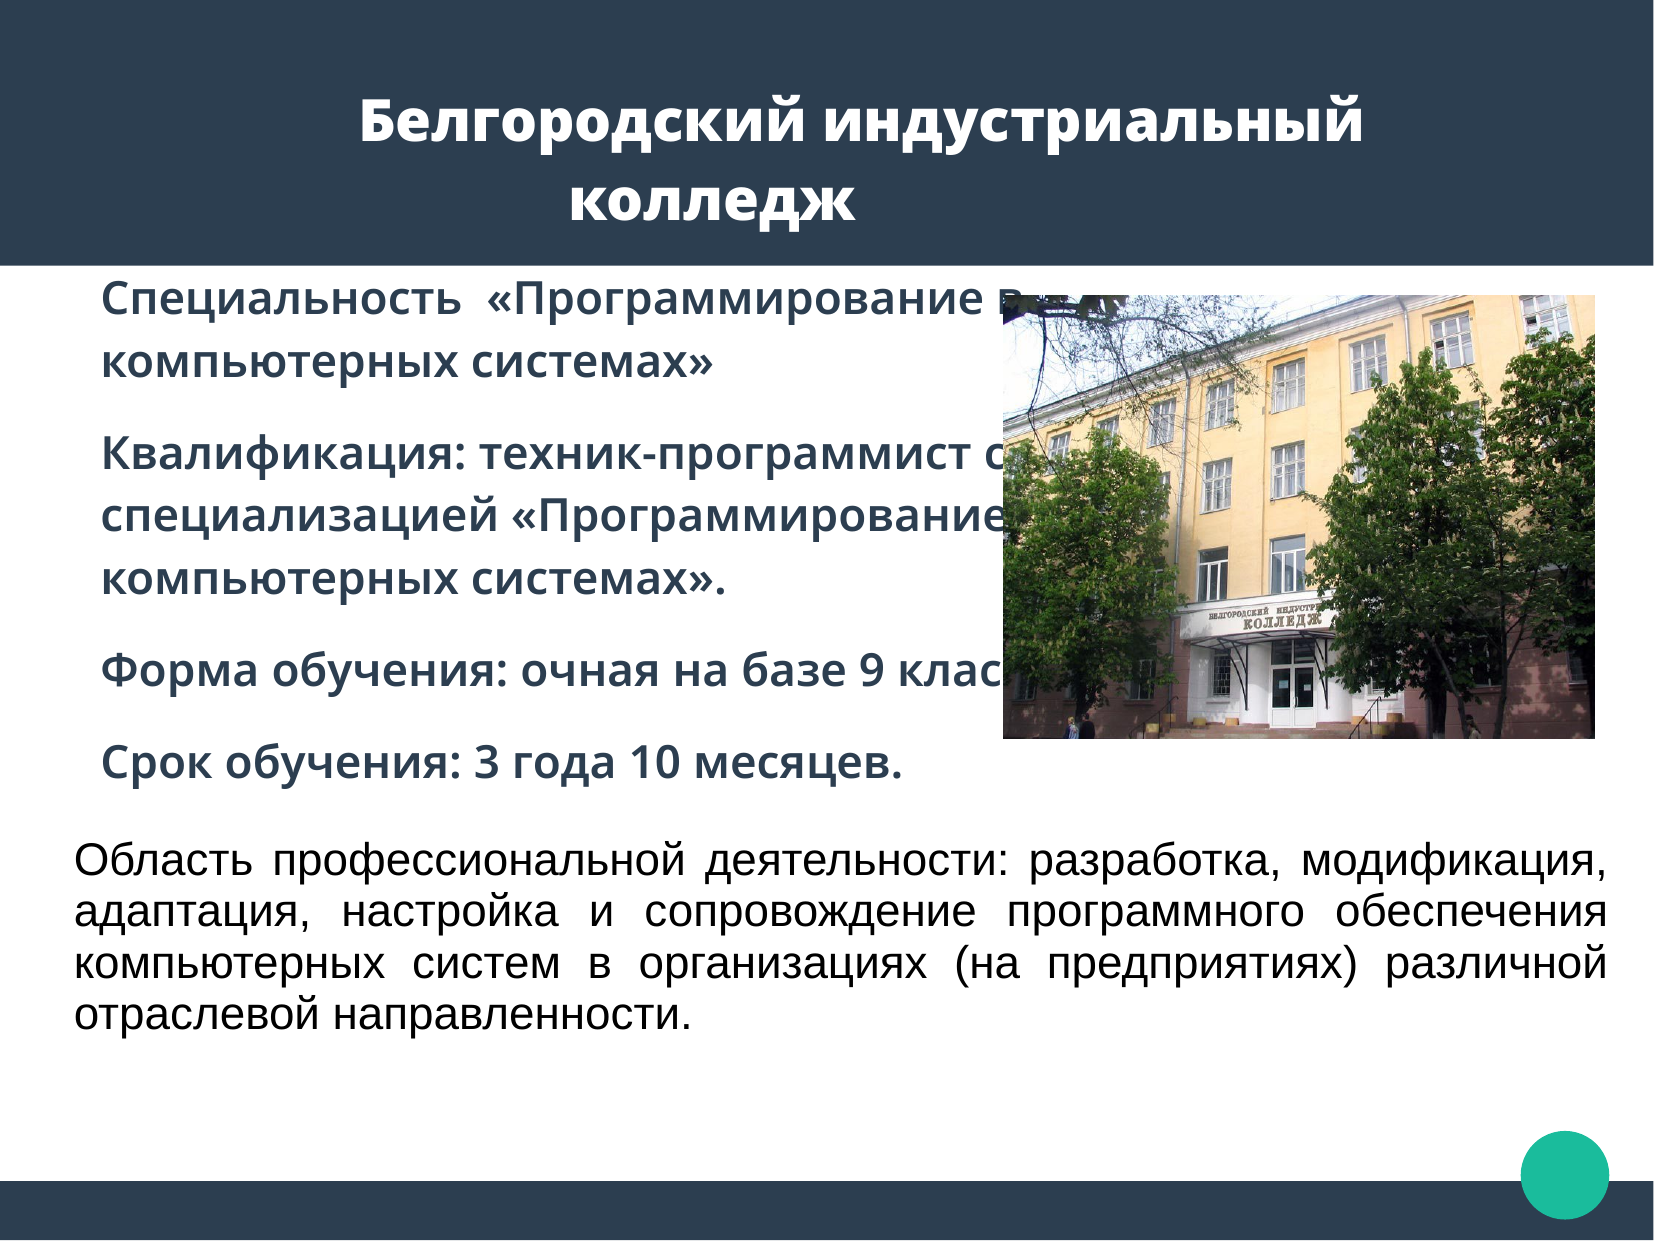

# Белгородский индустриальный колледж
Специальность «Программирование в компьютерных системах»
Квалификация: техник-программист со специализацией «Программирование в компьютерных системах».
Форма обучения: очная на базе 9 классов.
Срок обучения: 3 года 10 месяцев.
Область профессиональной деятельности: разработка, модификация, адаптация, настройка и сопровождение программного обеспечения компьютерных систем в организациях (на предприятиях) различной отраслевой направленности.